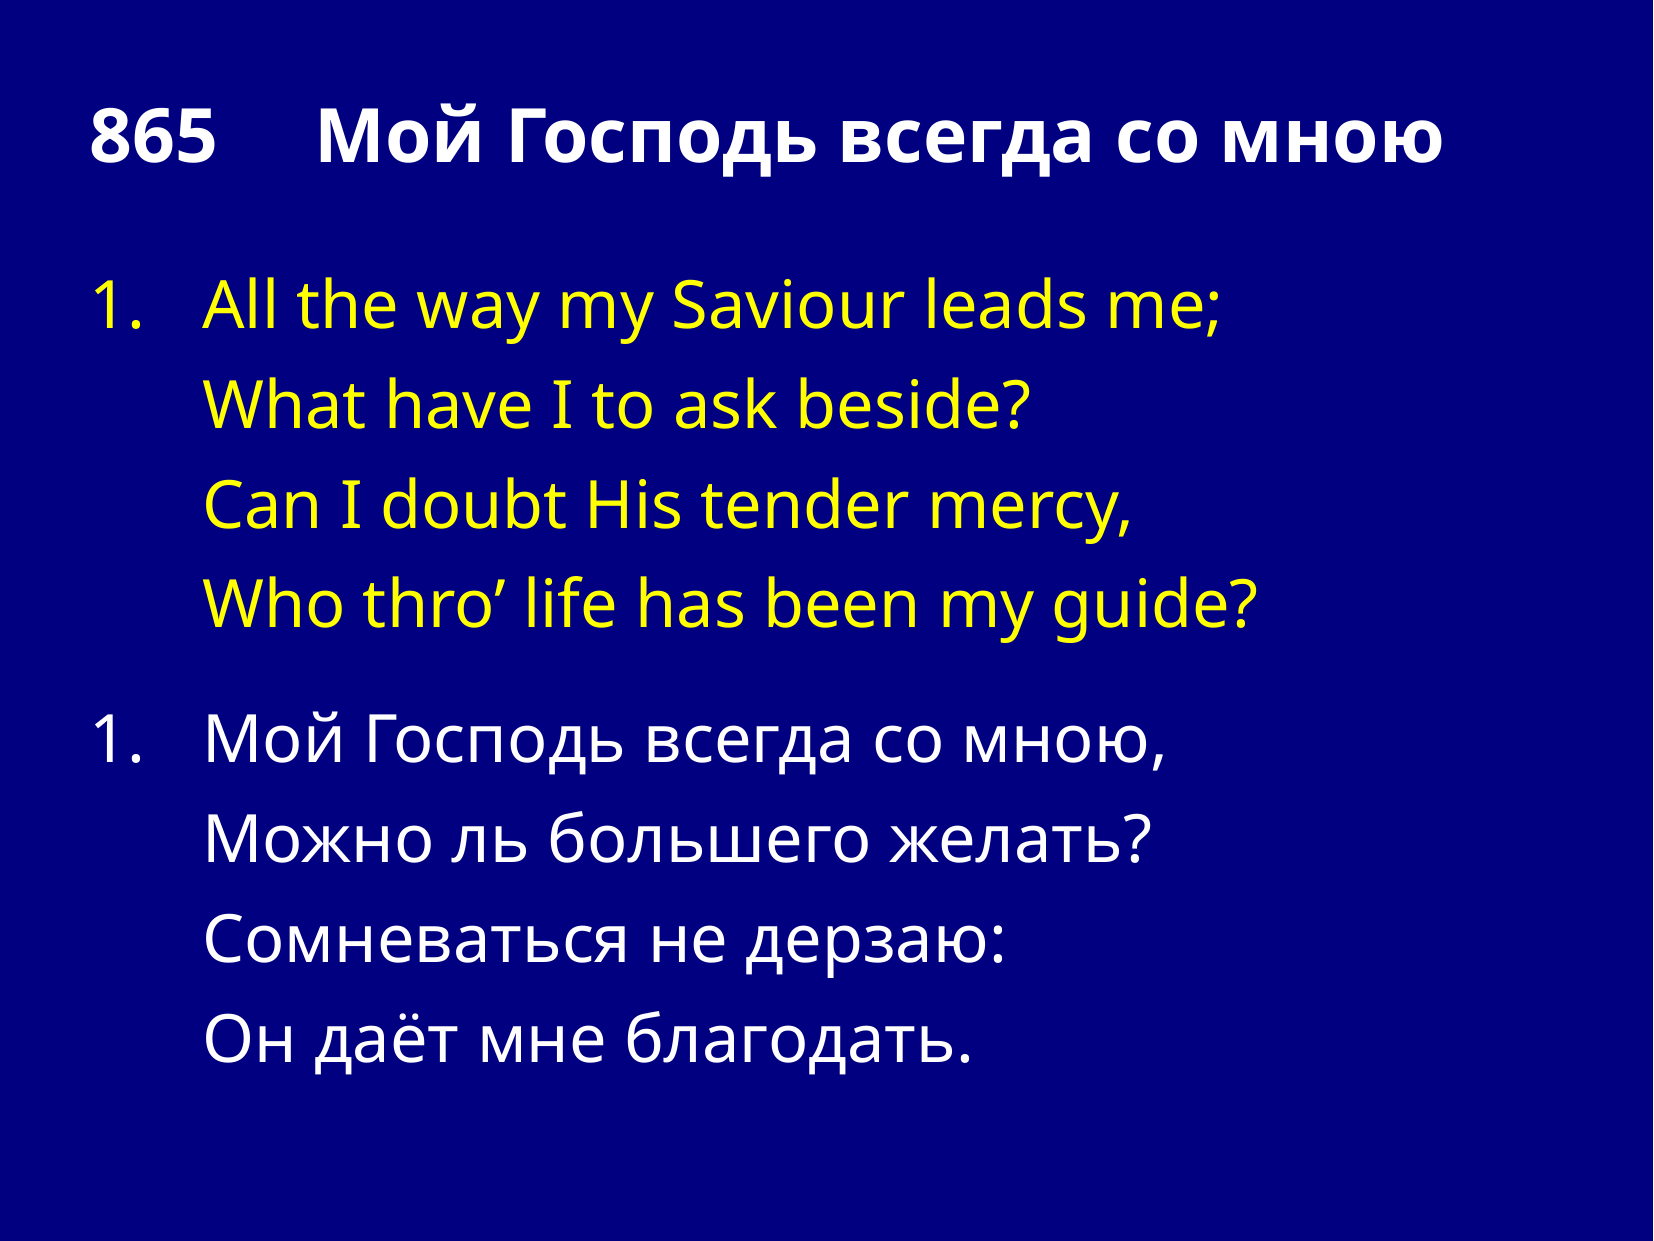

865	Мой Господь всегда со мною
1.	All the way my Saviour leads me;
	What have I to ask beside?
	Can I doubt His tender mercy,
	Who thro’ life has been my guide?
1.	Мой Господь всегда со мною,
	Можно ль большего желать?
	Сомневаться не дерзаю:
	Он даёт мне благодать.